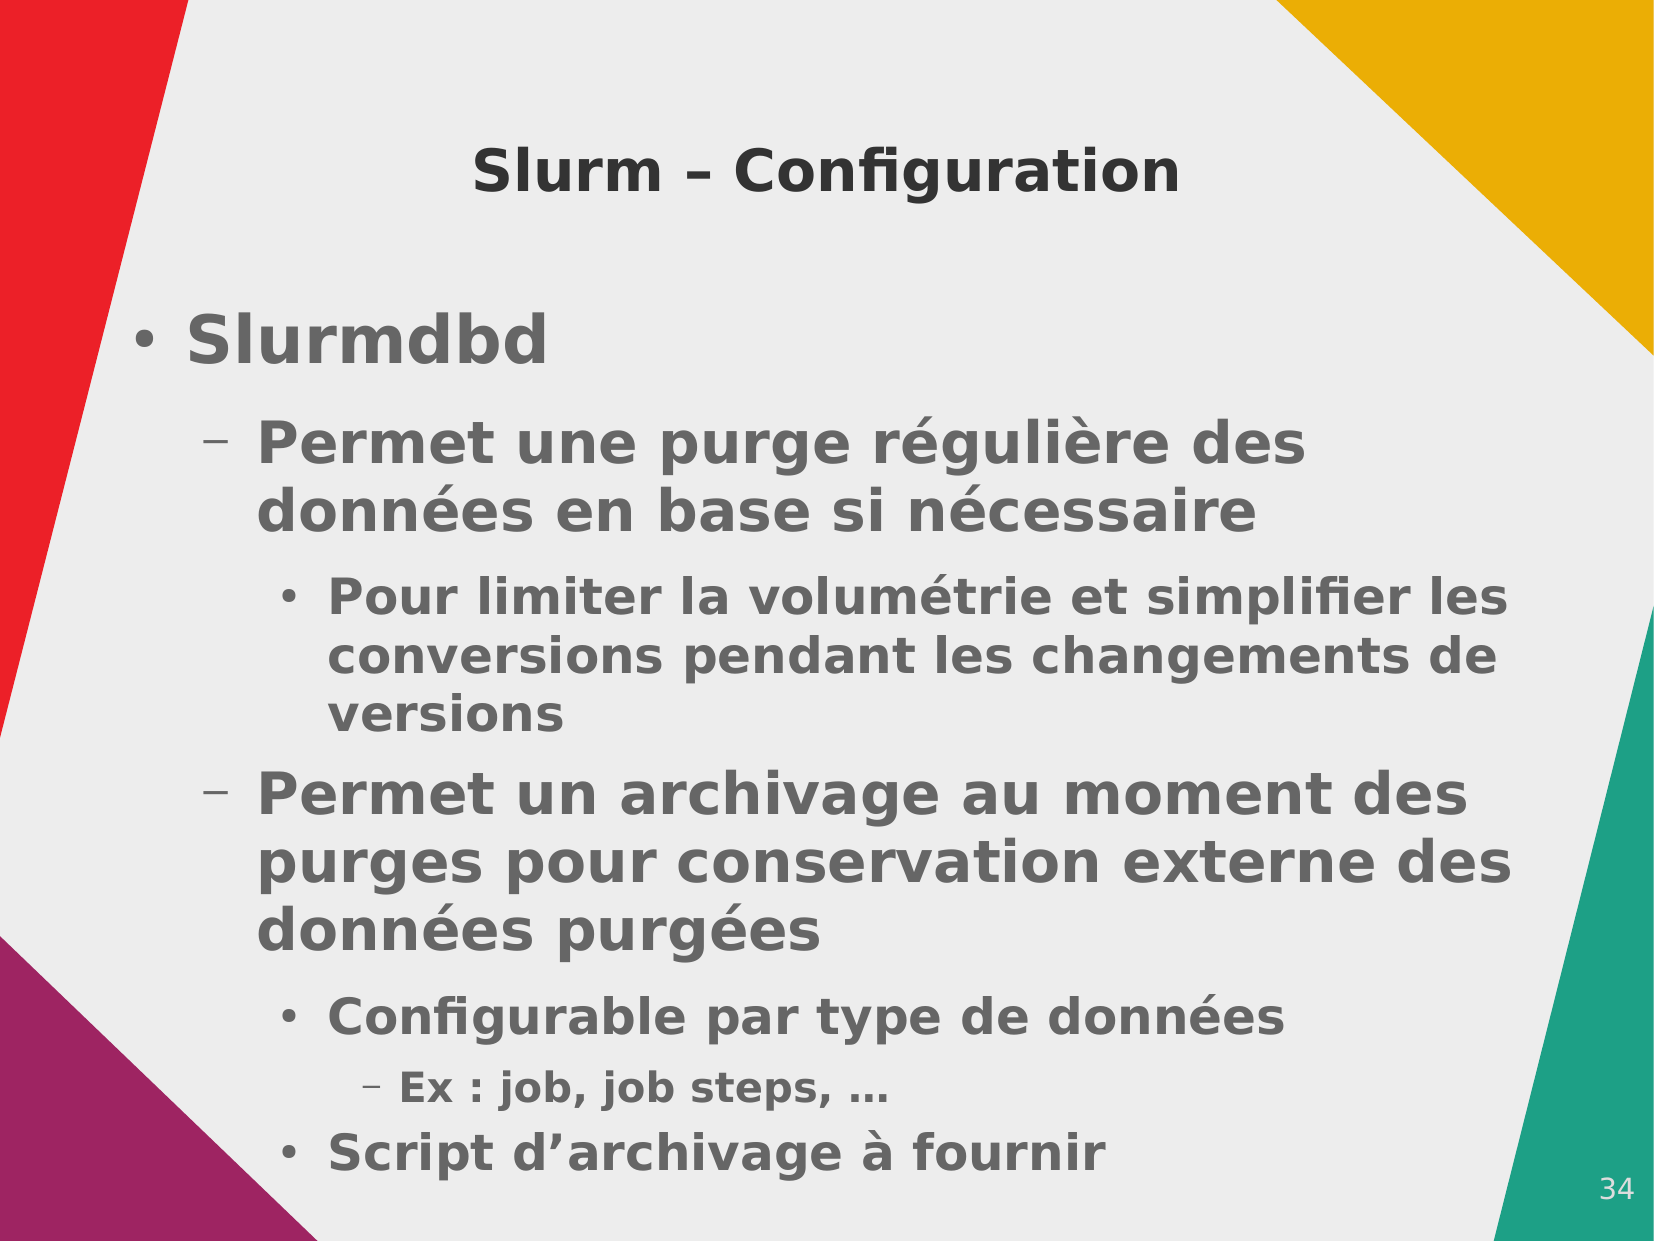

# Slurm – Configuration
Slurmdbd
Permet une purge régulière des données en base si nécessaire
Pour limiter la volumétrie et simplifier les conversions pendant les changements de versions
Permet un archivage au moment des purges pour conservation externe des données purgées
Configurable par type de données
Ex : job, job steps, …
Script d’archivage à fournir
34